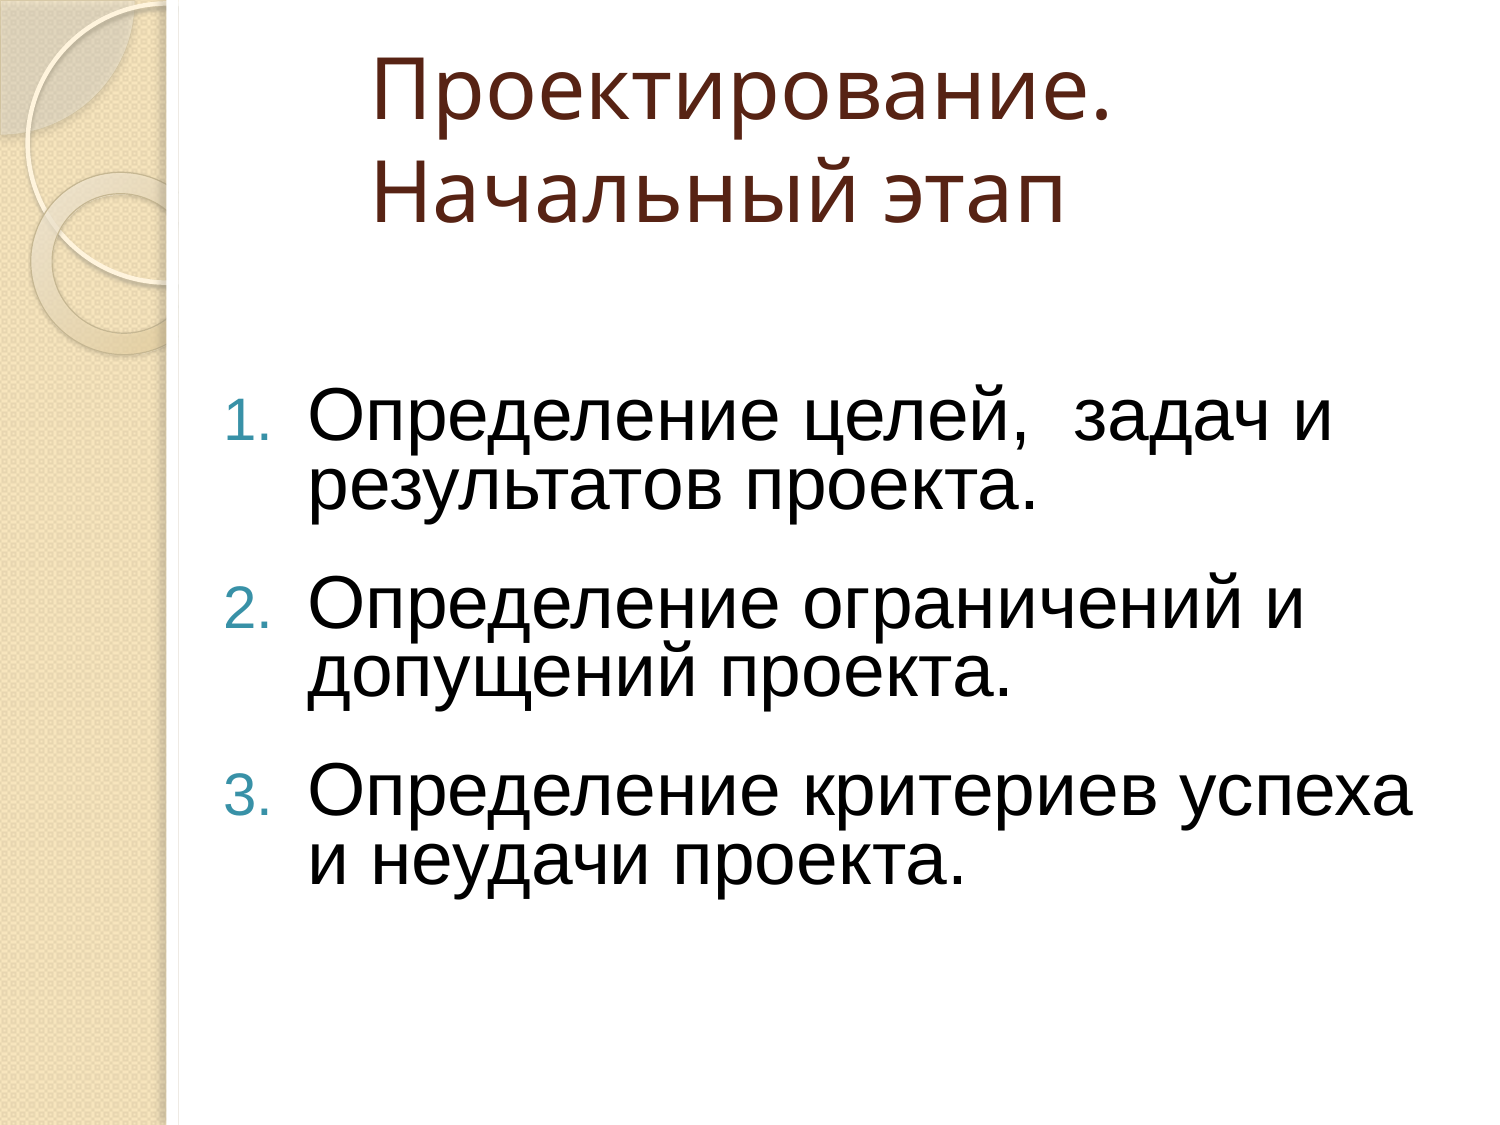

Проектирование. Начальный этап
# Определение целей, задач и результатов проекта.
Определение ограничений и допущений проекта.
Определение критериев успеха и неудачи проекта.